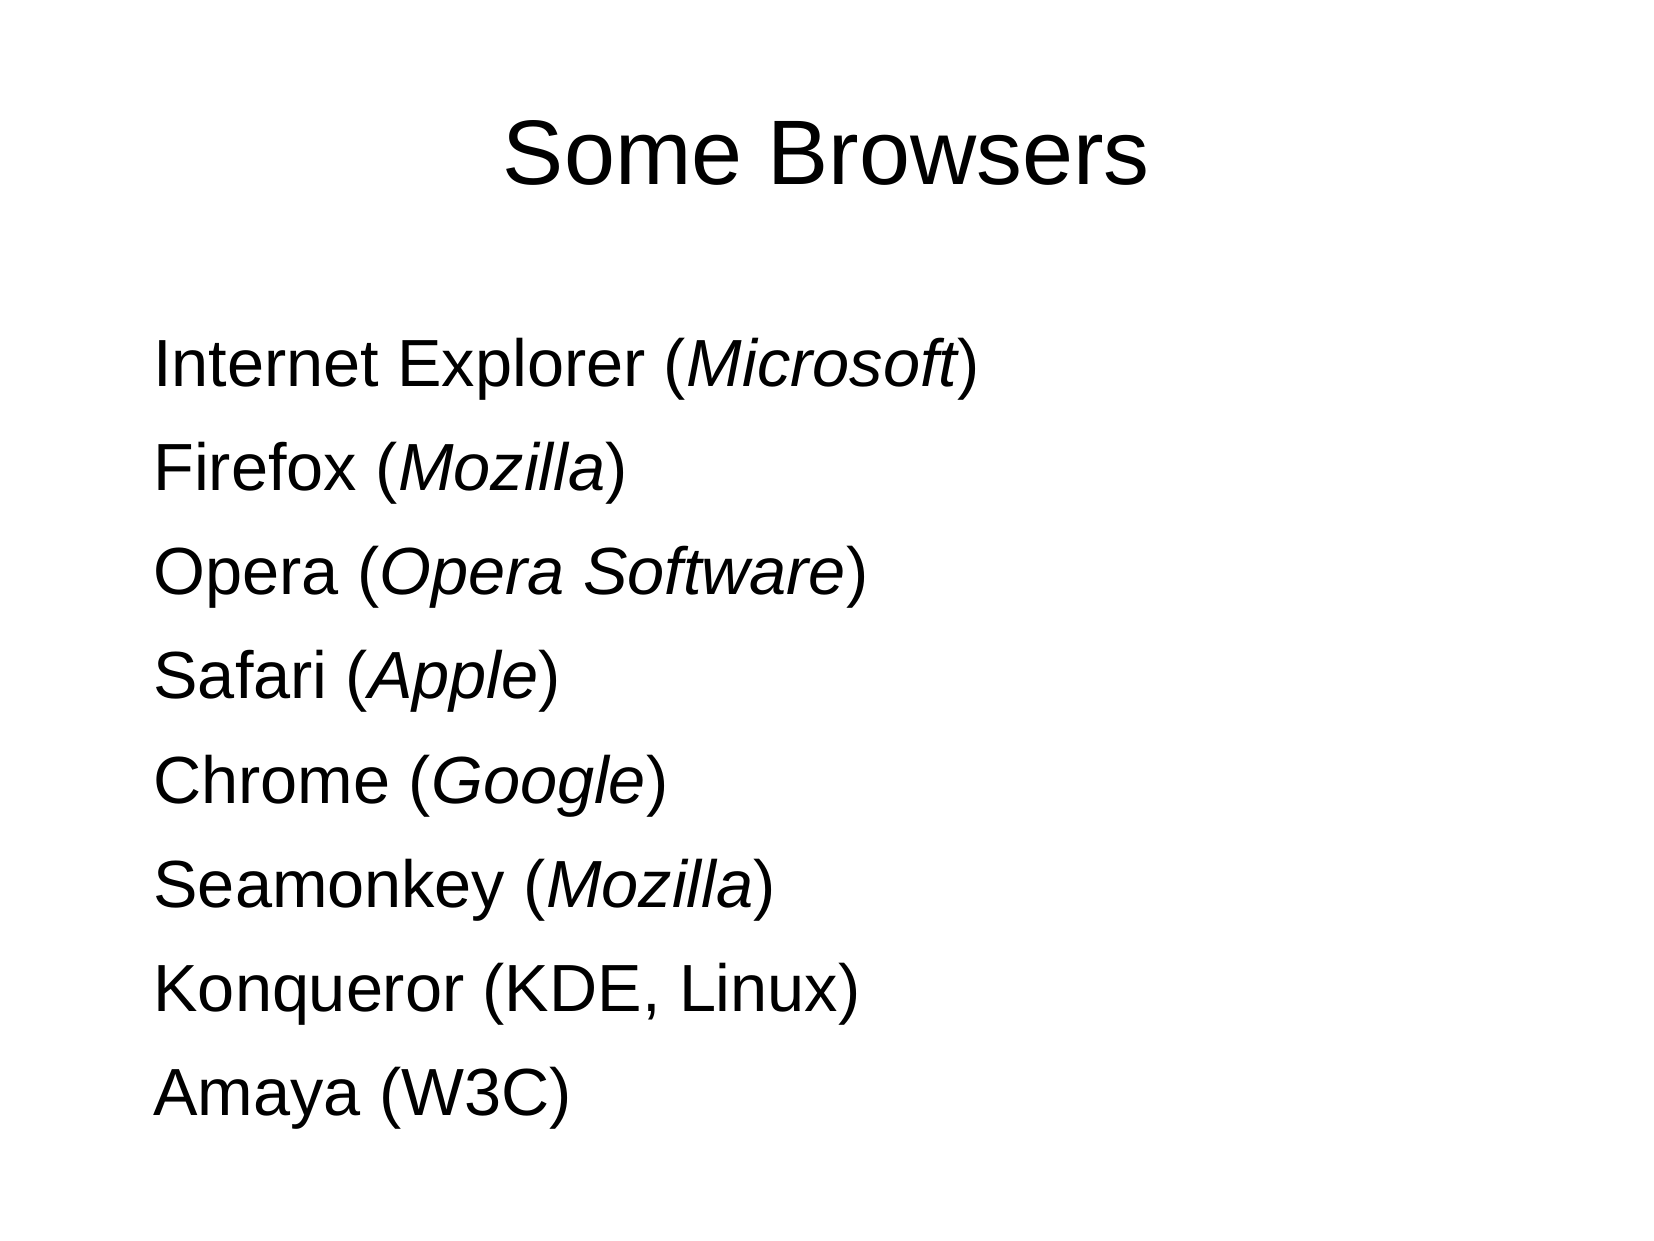

# Some Browsers
Internet Explorer (Microsoft)
Firefox (Mozilla)
Opera (Opera Software)
Safari (Apple)
Chrome (Google)
Seamonkey (Mozilla)
Konqueror (KDE, Linux)
Amaya (W3C)